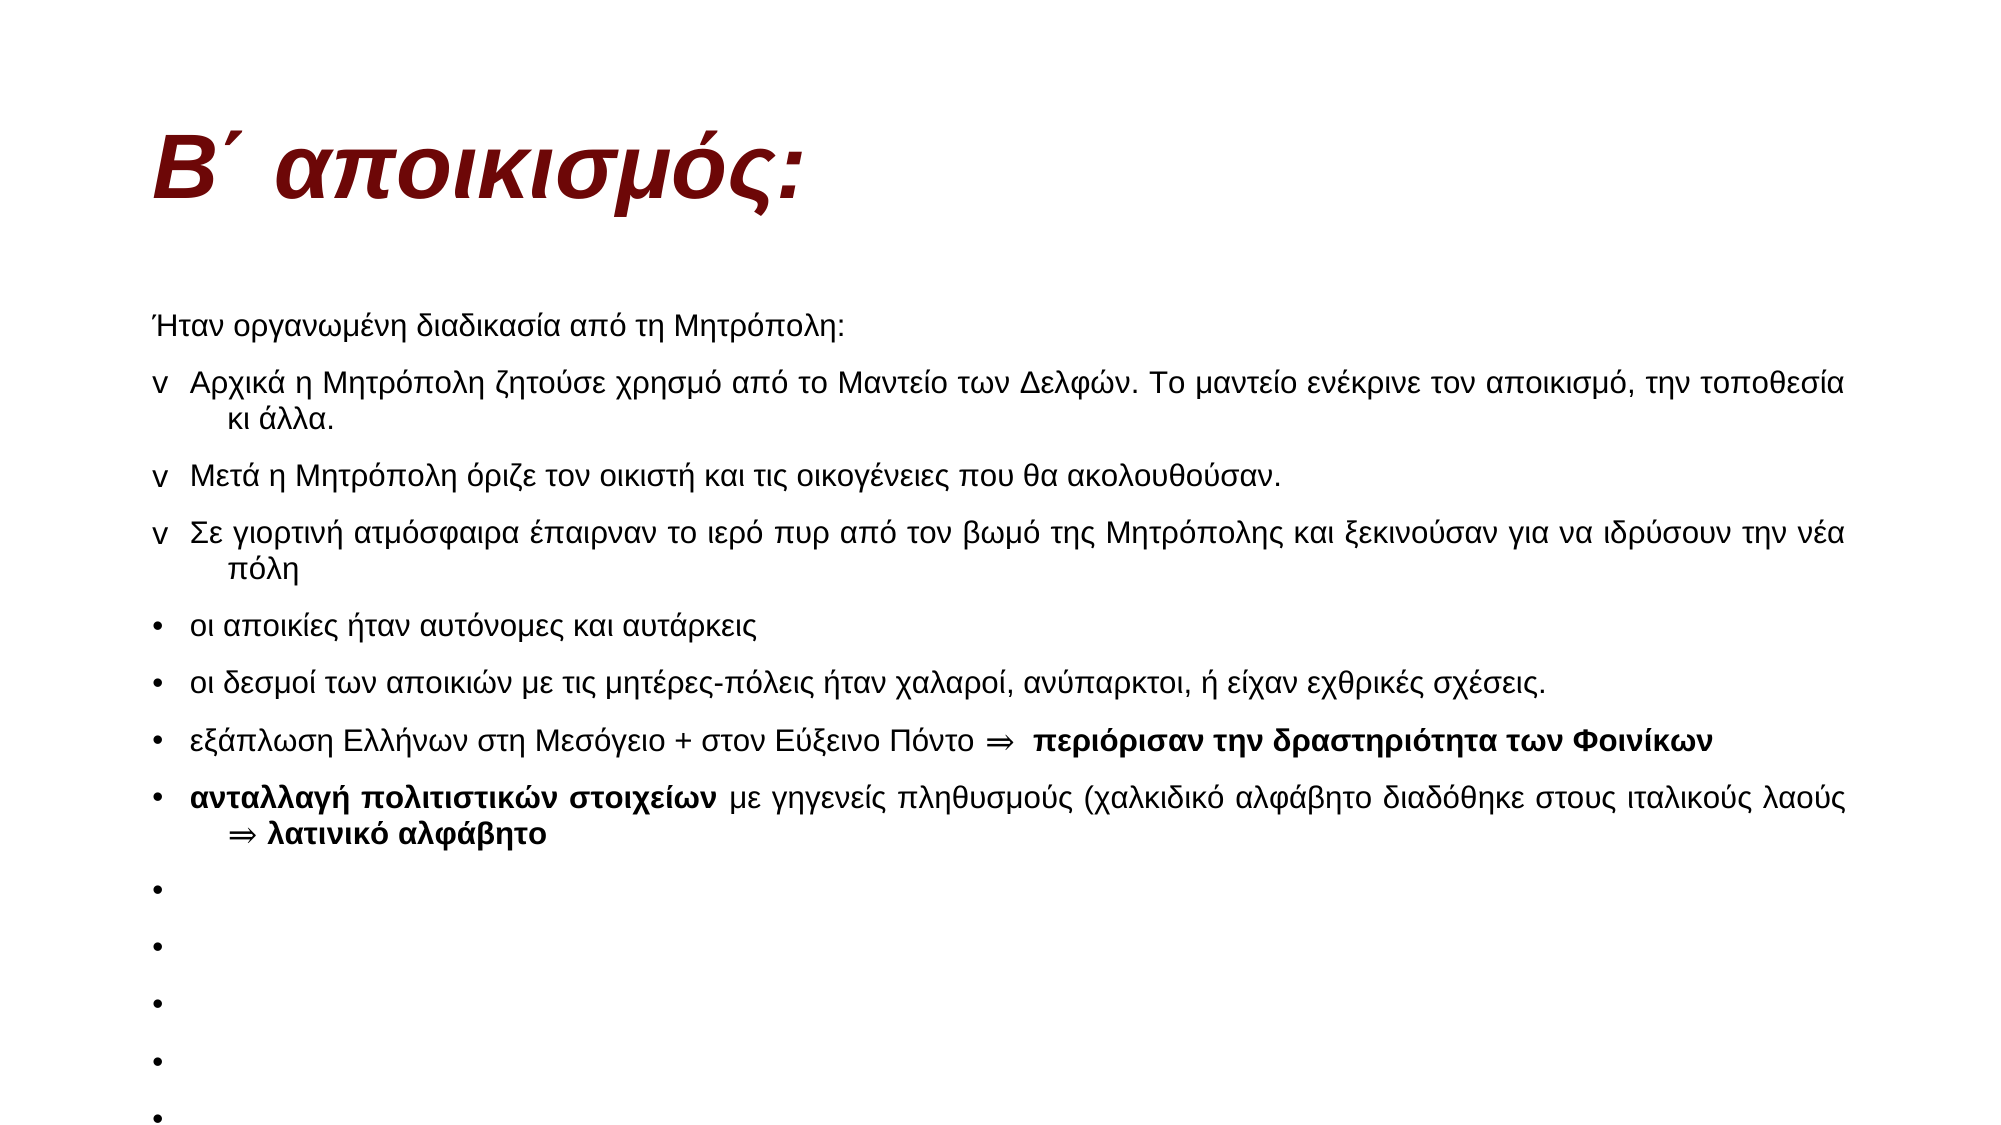

# Β΄ αποικισμός:
Ήταν οργανωμένη διαδικασία από τη Μητρόπολη:
Αρχικά η Μητρόπολη ζητούσε χρησμό από το Μαντείο των Δελφών. Το μαντείο ενέκρινε τον αποικισμό, την τοποθεσία κι άλλα.
Μετά η Μητρόπολη όριζε τον οικιστή και τις οικογένειες που θα ακολουθούσαν.
Σε γιορτινή ατμόσφαιρα έπαιρναν το ιερό πυρ από τον βωμό της Μητρόπολης και ξεκινούσαν για να ιδρύσουν την νέα πόλη
οι αποικίες ήταν αυτόνομες και αυτάρκεις
οι δεσμοί των αποικιών με τις μητέρες-πόλεις ήταν χαλαροί, ανύπαρκτοι, ή είχαν εχθρικές σχέσεις.
εξάπλωση Ελλήνων στη Μεσόγειο + στον Εύξεινο Πόντο ⇒  περιόρισαν την δραστηριότητα των Φοινίκων
ανταλλαγή πολιτιστικών στοιχείων με γηγενείς πληθυσμούς (χαλκιδικό αλφάβητο διαδόθηκε στους ιταλικούς λαούς ⇒ λατινικό αλφάβητο